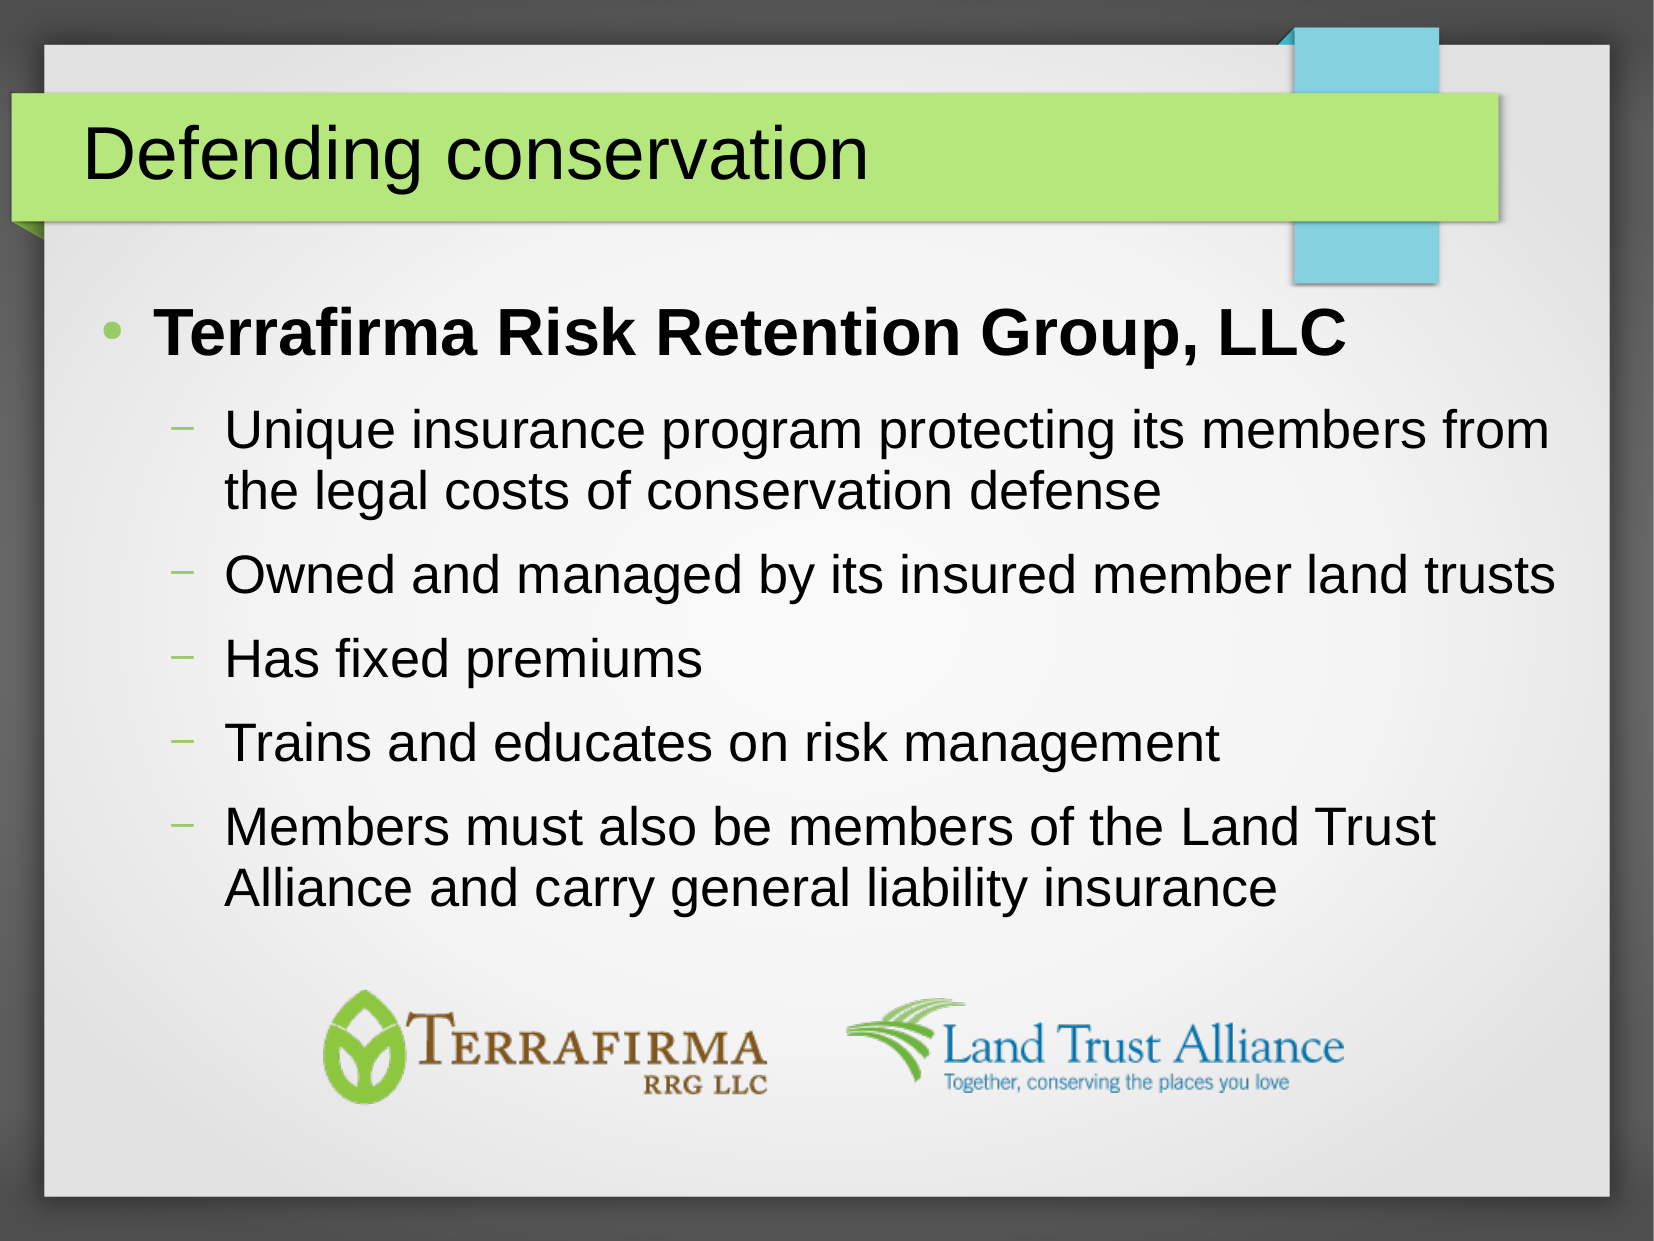

# Defending conservation
Terrafirma Risk Retention Group, LLC
Unique insurance program protecting its members from the legal costs of conservation defense
Owned and managed by its insured member land trusts
Has fixed premiums
Trains and educates on risk management
Members must also be members of the Land Trust Alliance and carry general liability insurance